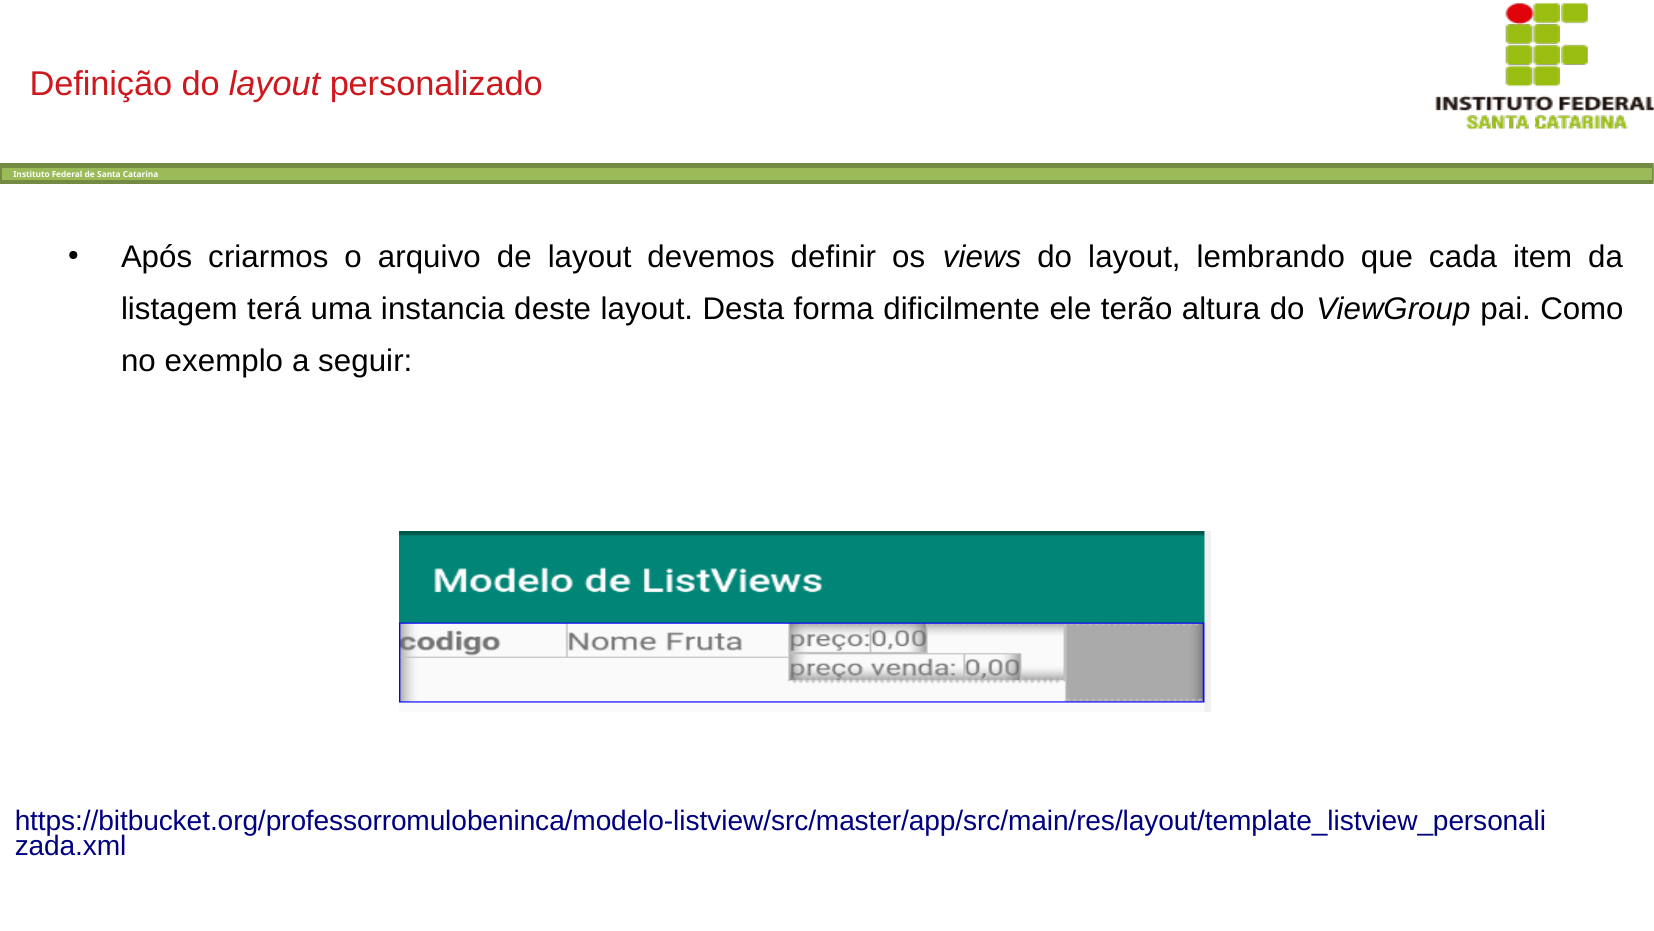

# Definição do layout personalizado
Após criarmos o arquivo de layout devemos definir os views do layout, lembrando que cada item da listagem terá uma instancia deste layout. Desta forma dificilmente ele terão altura do ViewGroup pai. Como no exemplo a seguir:
https://bitbucket.org/professorromulobeninca/modelo-listview/src/master/app/src/main/res/layout/template_listview_personalizada.xml